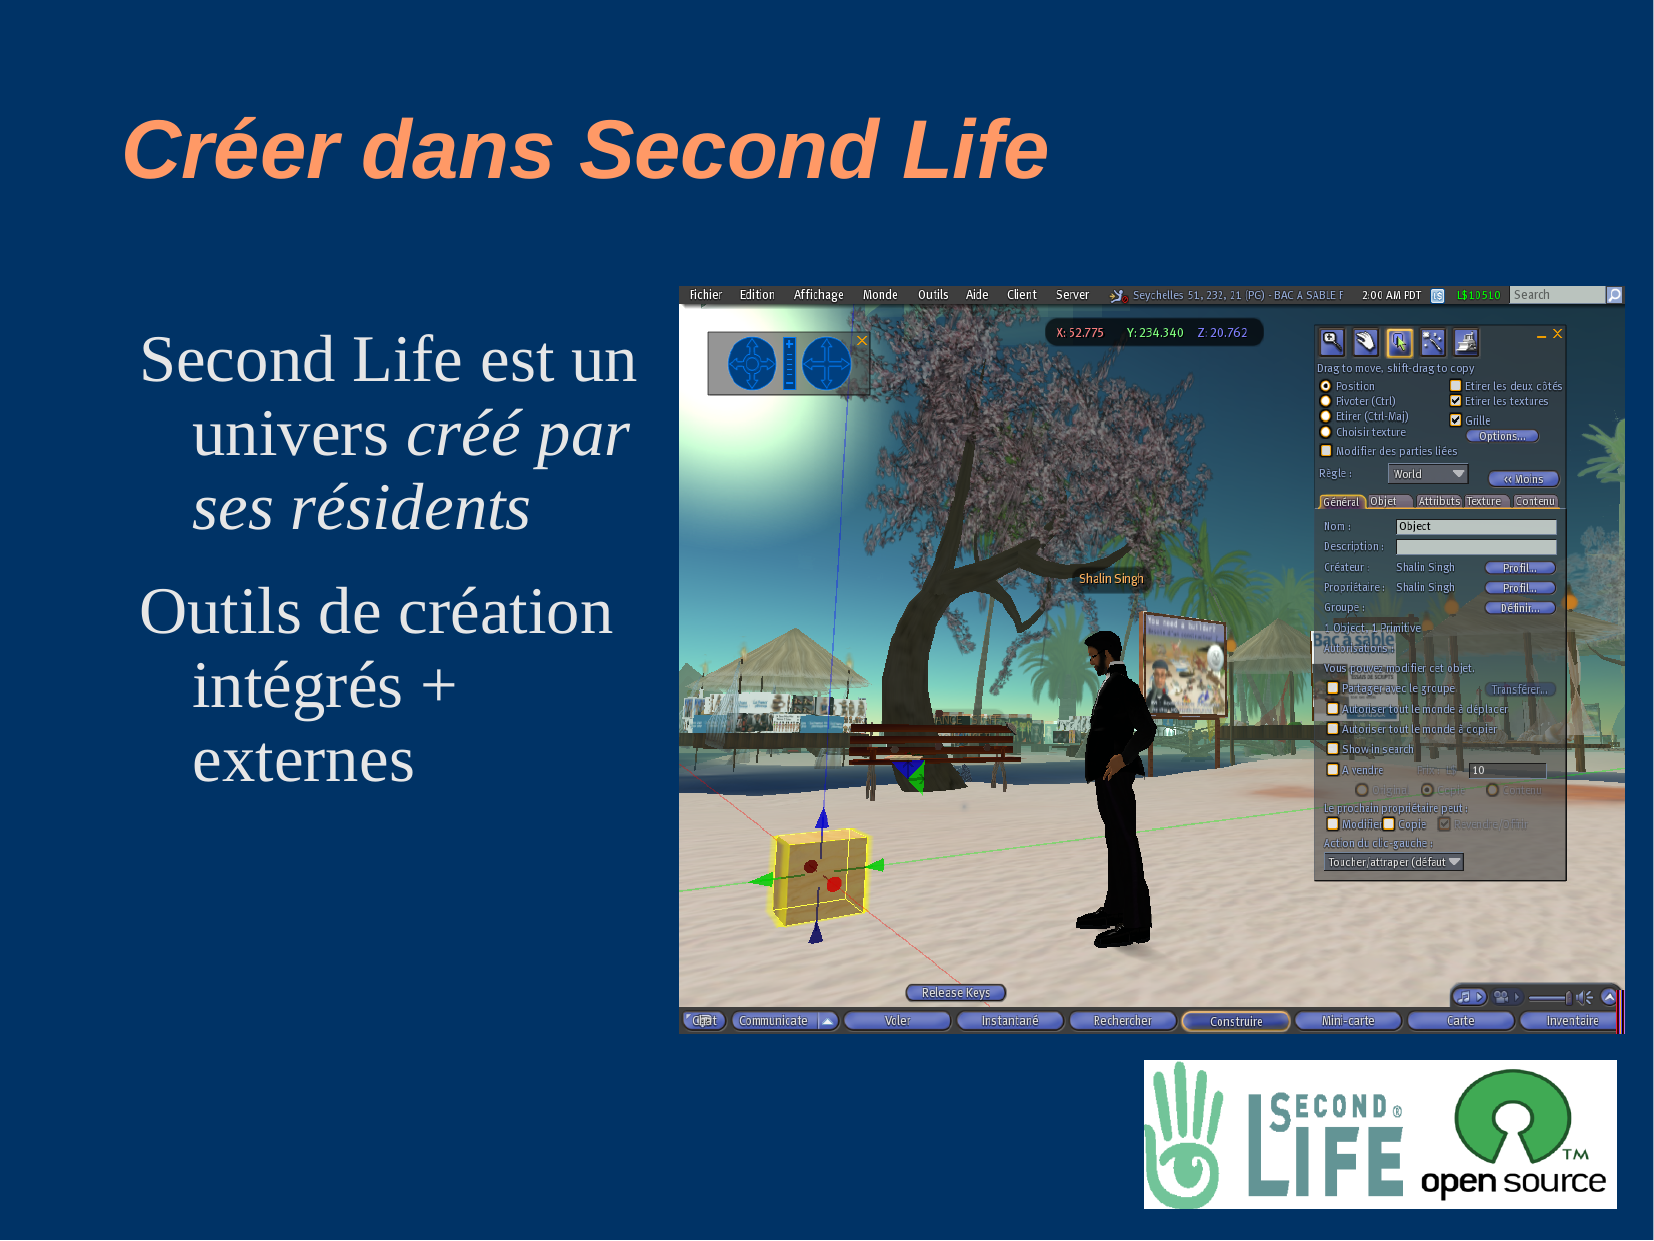

# Créer dans Second Life
Second Life est un univers créé par ses résidents
Outils de création intégrés + externes